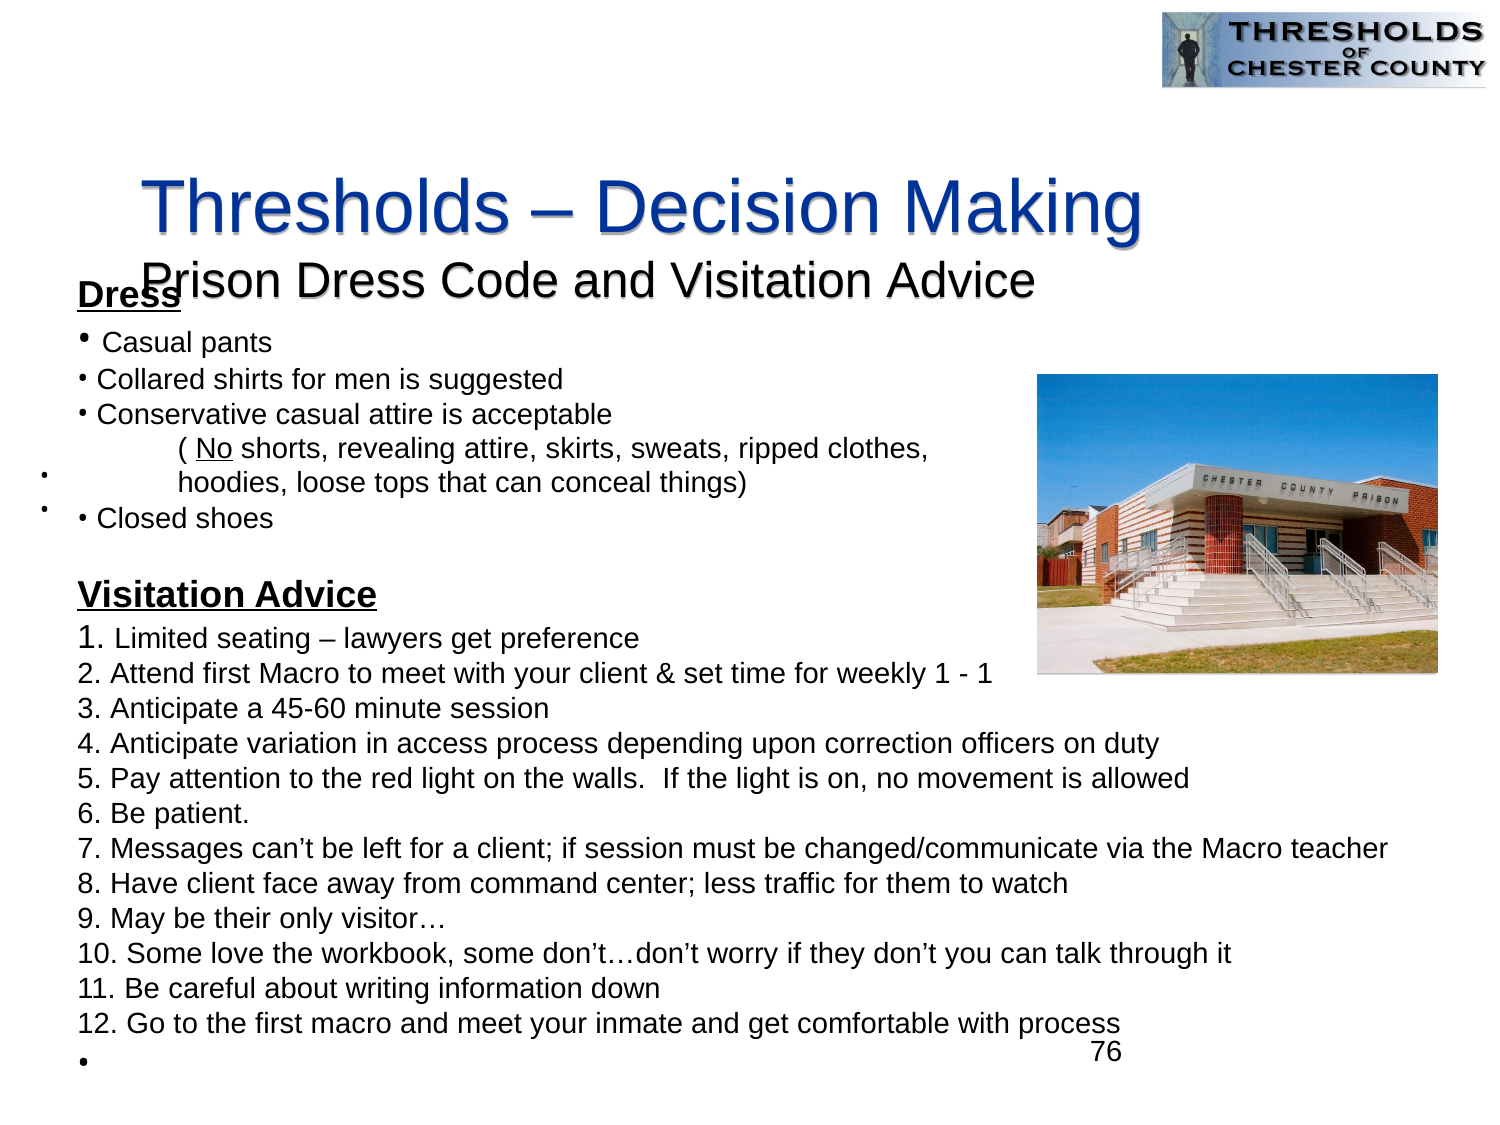

# Thresholds – Decision Making Prison Dress Code and Visitation Advice
Dress
 Casual pants
 Collared shirts for men is suggested
 Conservative casual attire is acceptable
 Closed shoes
Visitation Advice
 Limited seating – lawyers get preference
 Attend first Macro to meet with your client & set time for weekly 1 - 1
 Anticipate a 45-60 minute session
 Anticipate variation in access process depending upon correction officers on duty
 Pay attention to the red light on the walls. If the light is on, no movement is allowed
 Be patient.
 Messages can’t be left for a client; if session must be changed/communicate via the Macro teacher
 Have client face away from command center; less traffic for them to watch
 May be their only visitor…
 Some love the workbook, some don’t…don’t worry if they don’t you can talk through it
 Be careful about writing information down
 Go to the first macro and meet your inmate and get comfortable with process
( No shorts, revealing attire, skirts, sweats, ripped clothes, hoodies, loose tops that can conceal things)